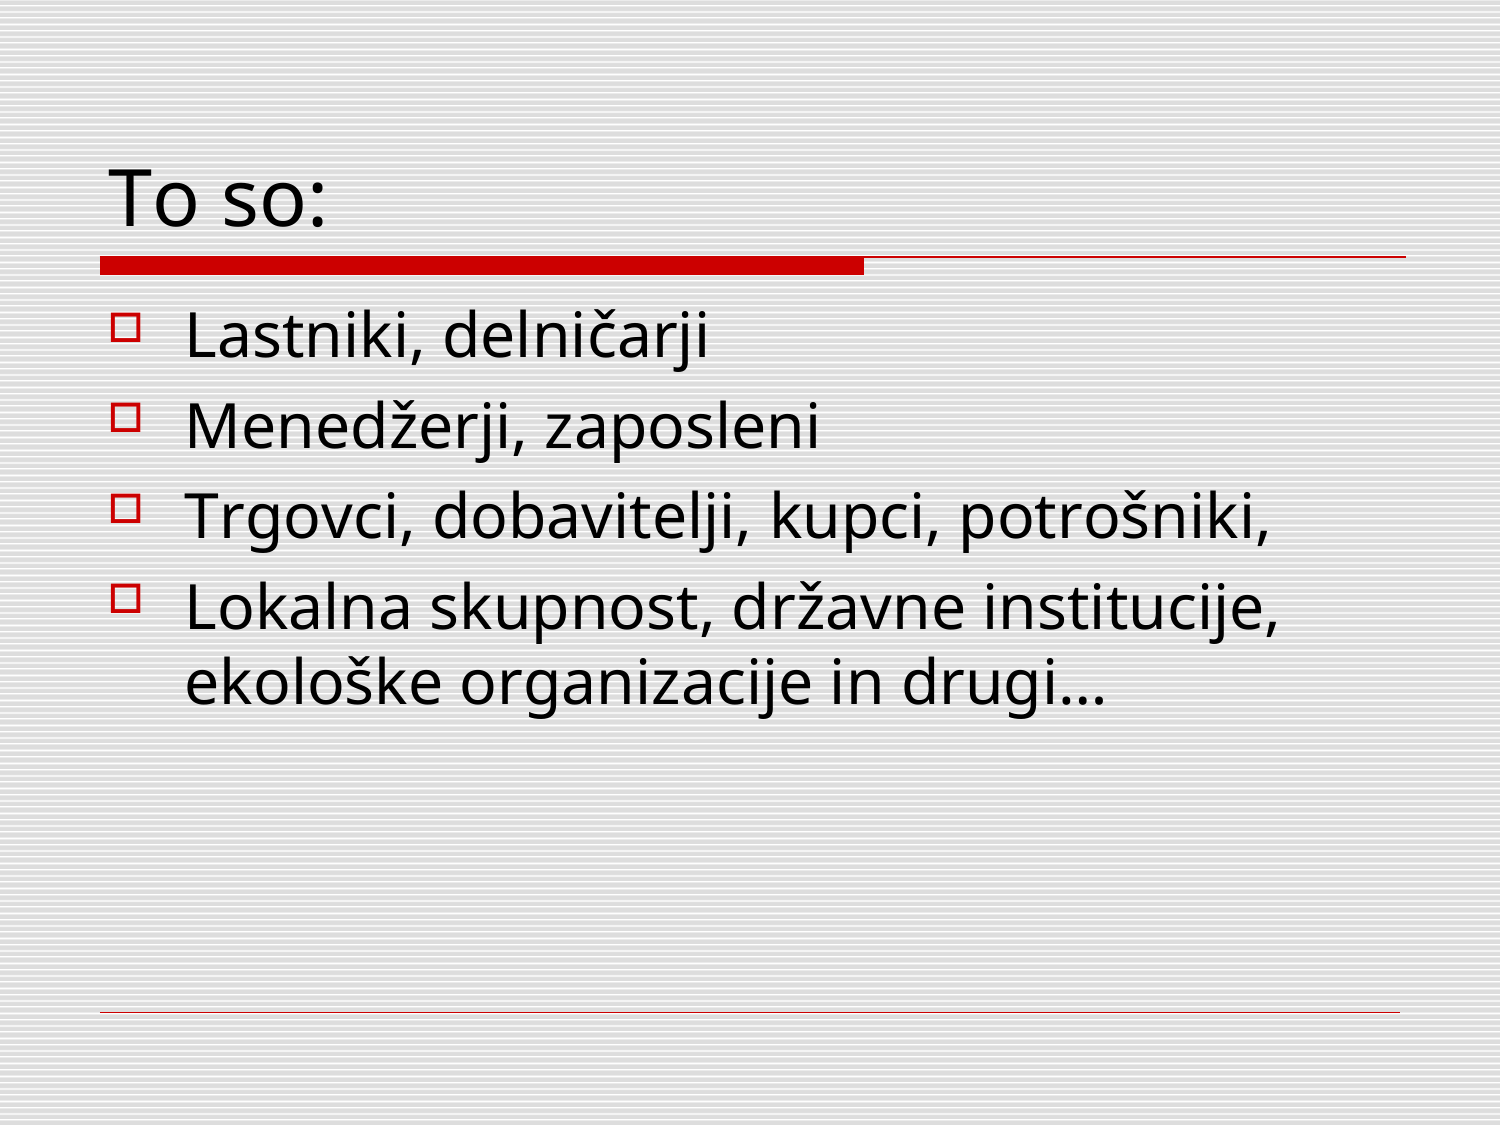

# To so:
Lastniki, delničarji
Menedžerji, zaposleni
Trgovci, dobavitelji, kupci, potrošniki,
Lokalna skupnost, državne institucije, ekološke organizacije in drugi…